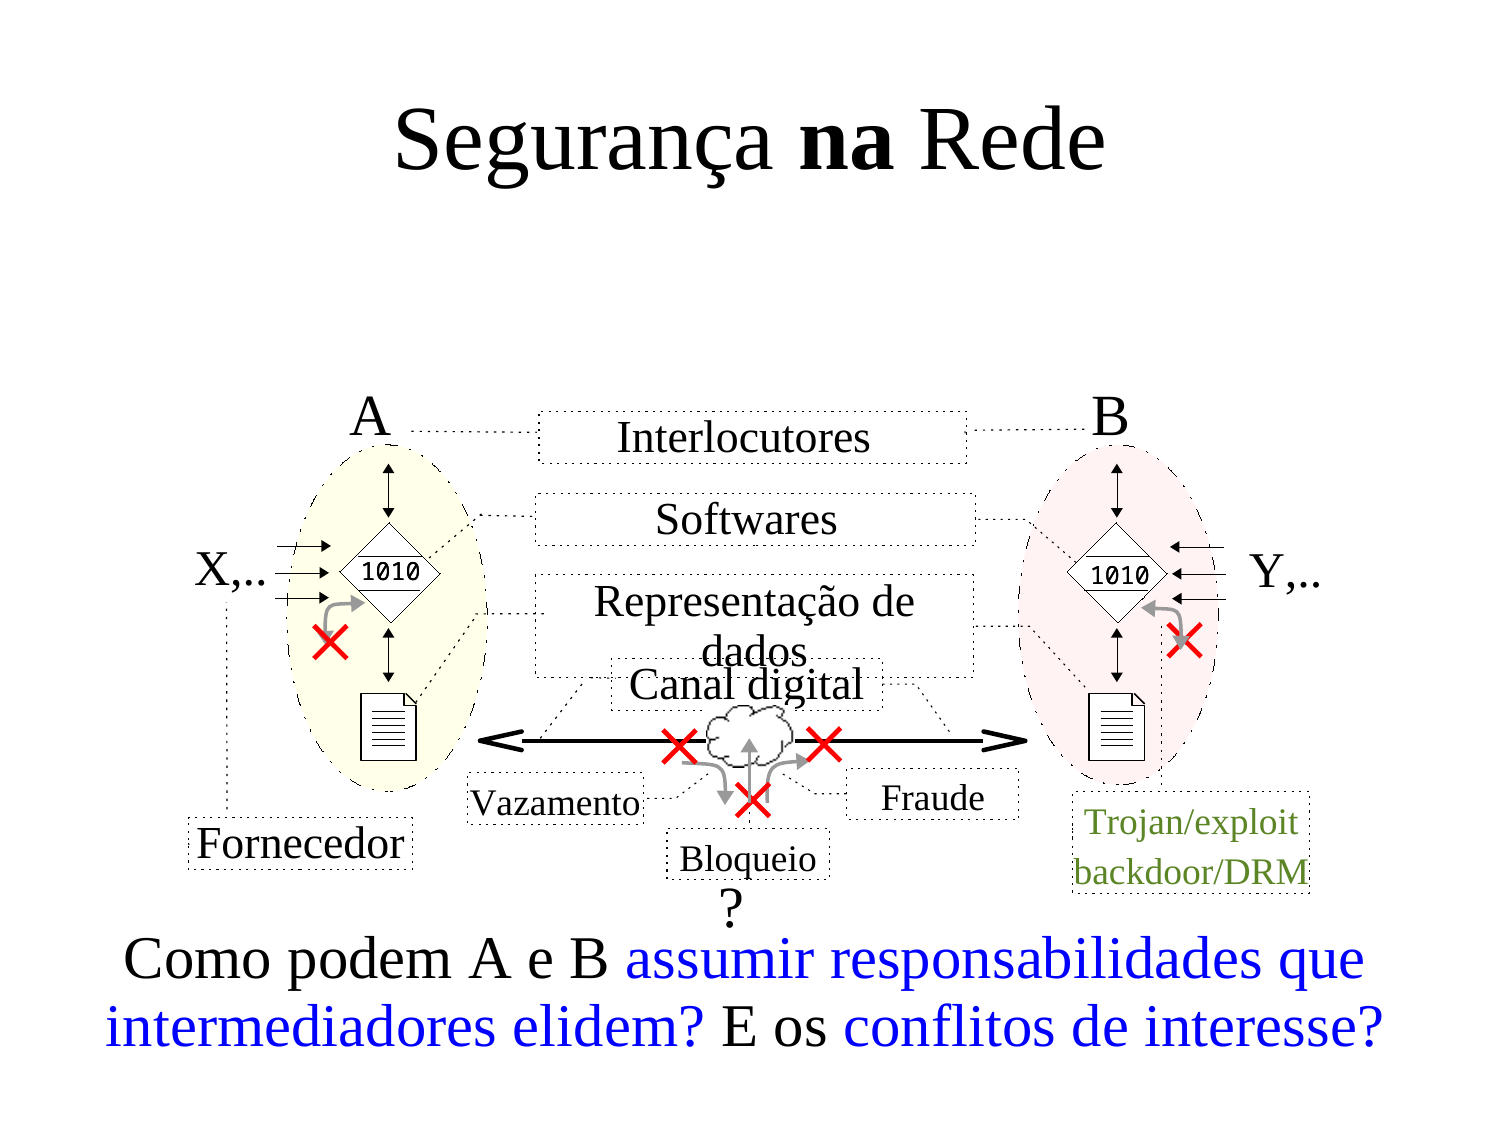

# Segurança na Rede
A
B
1010
1010
 X,..
1010
1010
Y,..





?
Como podem A e B assumir responsabilidades que intermediadores elidem? E os conflitos de interesse?